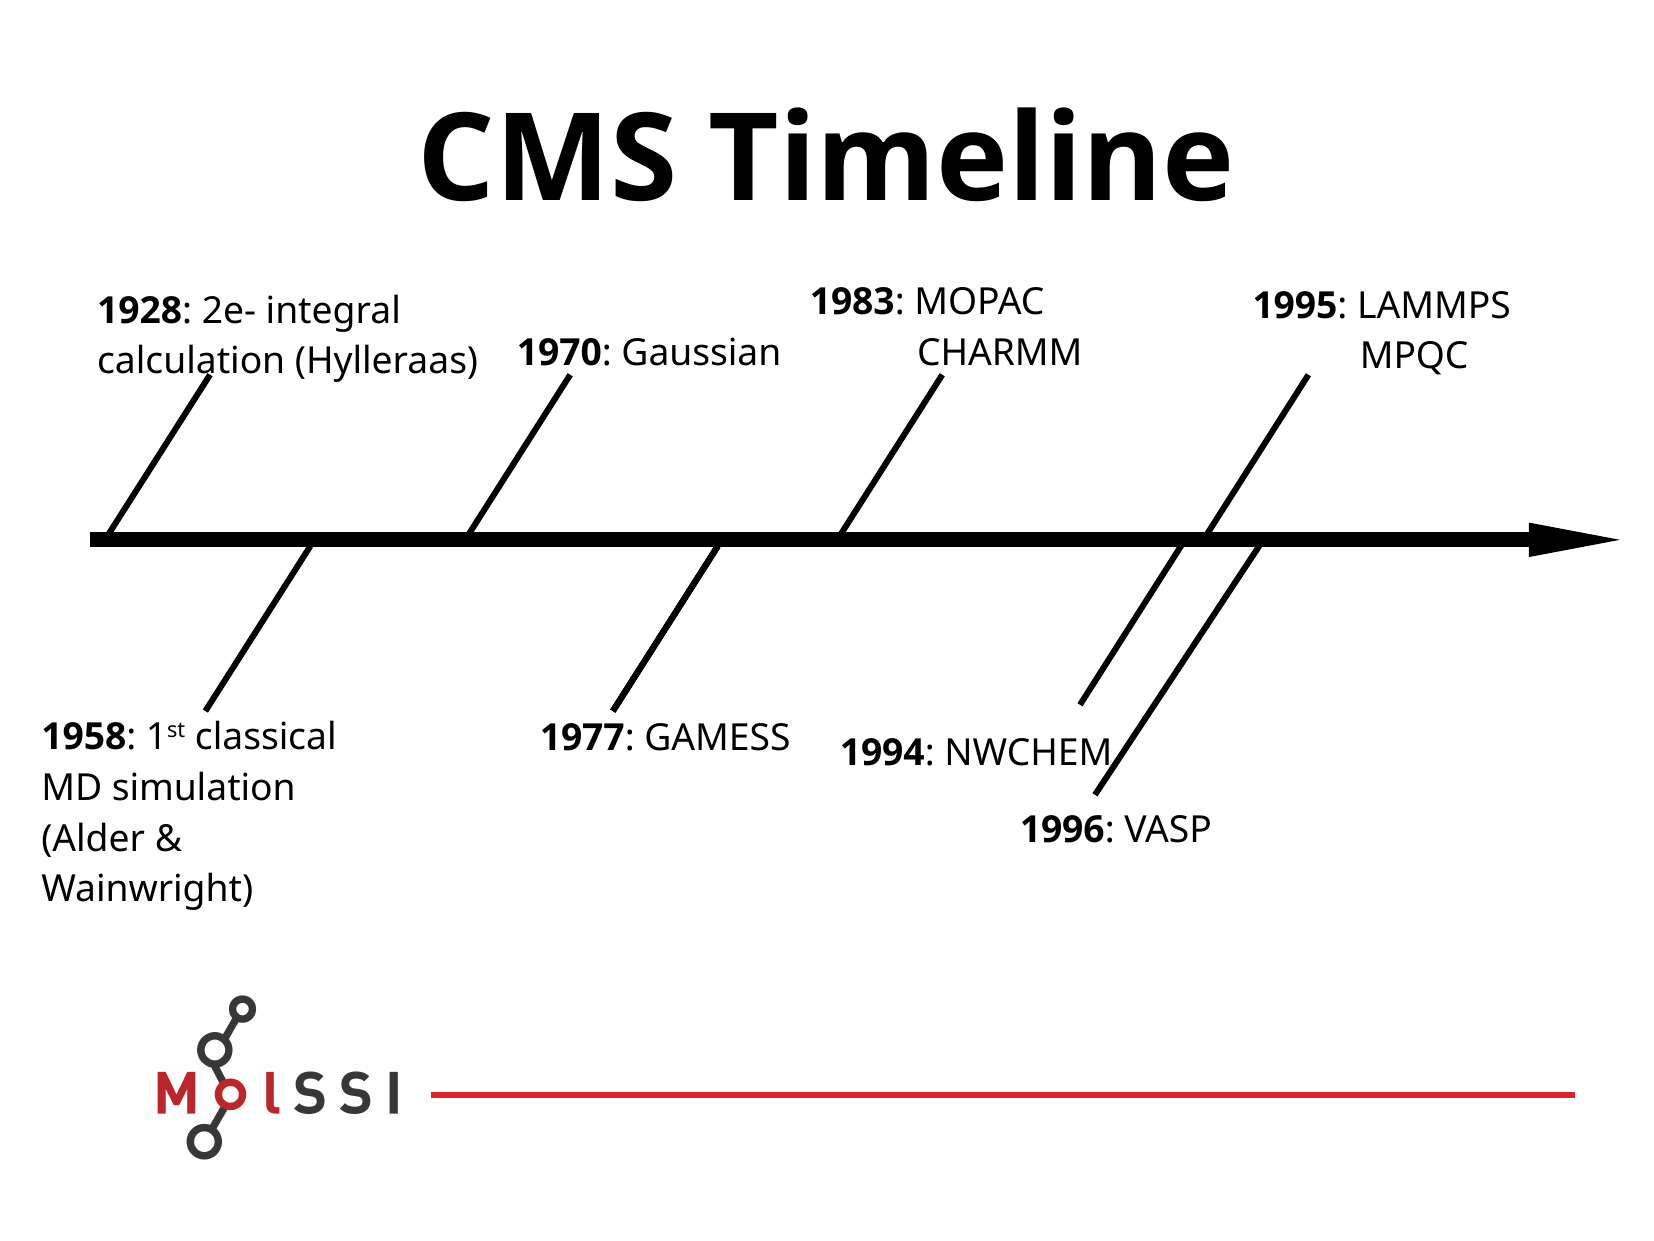

# CMS Timeline
1983: MOPAC
 CHARMM
1995: LAMMPS
 MPQC
1928: 2e- integral calculation (Hylleraas)
1970: Gaussian
1958: 1st classical MD simulation (Alder & Wainwright)
1977: GAMESS
1994: NWCHEM
1996: VASP